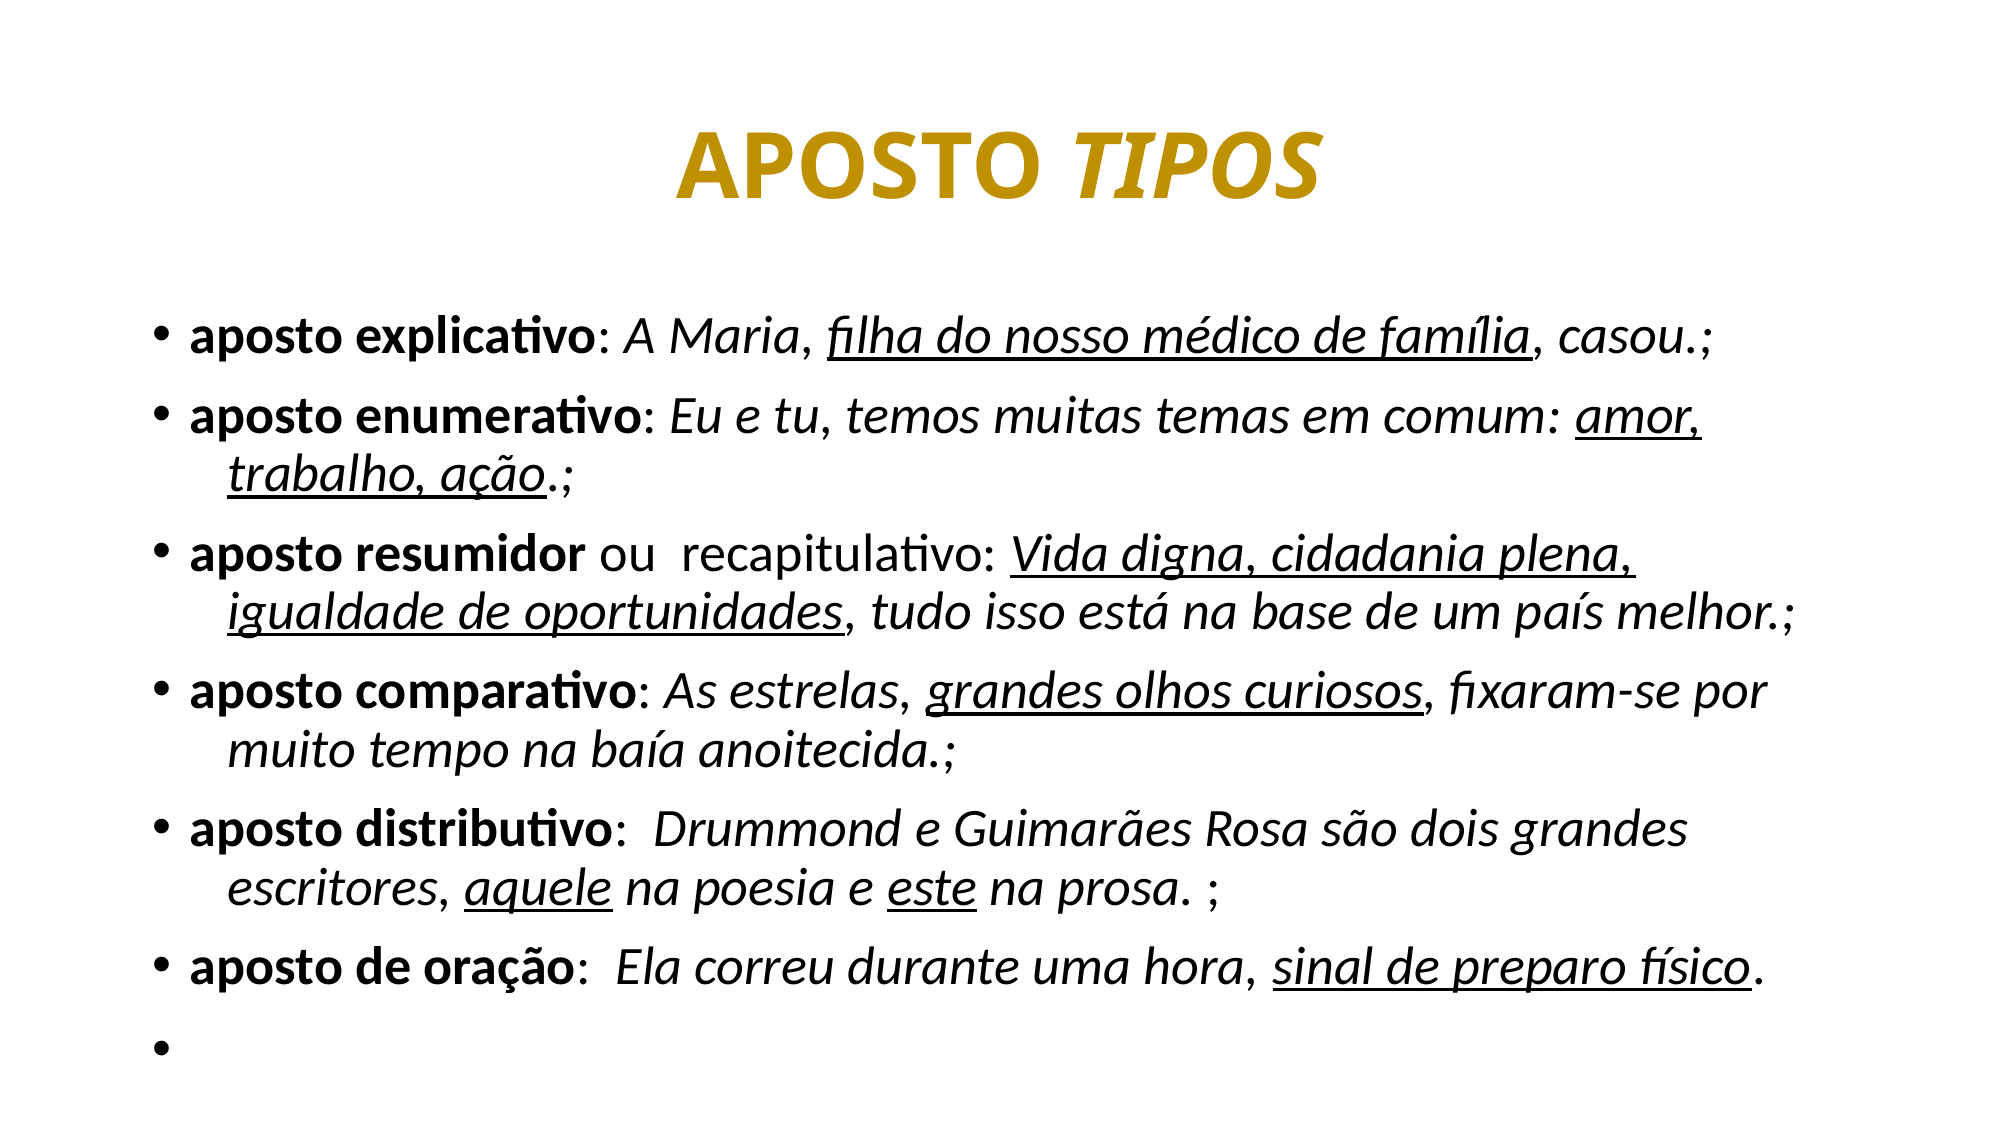

# APOSTO TIPOS
aposto explicativo: A Maria, filha do nosso médico de família, casou.;
aposto enumerativo: Eu e tu, temos muitas temas em comum: amor, trabalho, ação.;
aposto resumidor ou recapitulativo: Vida digna, cidadania plena, igualdade de oportunidades, tudo isso está na base de um país melhor.;
aposto comparativo: As estrelas, grandes olhos curiosos, fixaram-se por muito tempo na baía anoitecida.;
aposto distributivo: Drummond e Guimarães Rosa são dois grandes escritores, aquele na poesia e este na prosa. ;
aposto de oração: Ela correu durante uma hora, sinal de preparo físico.